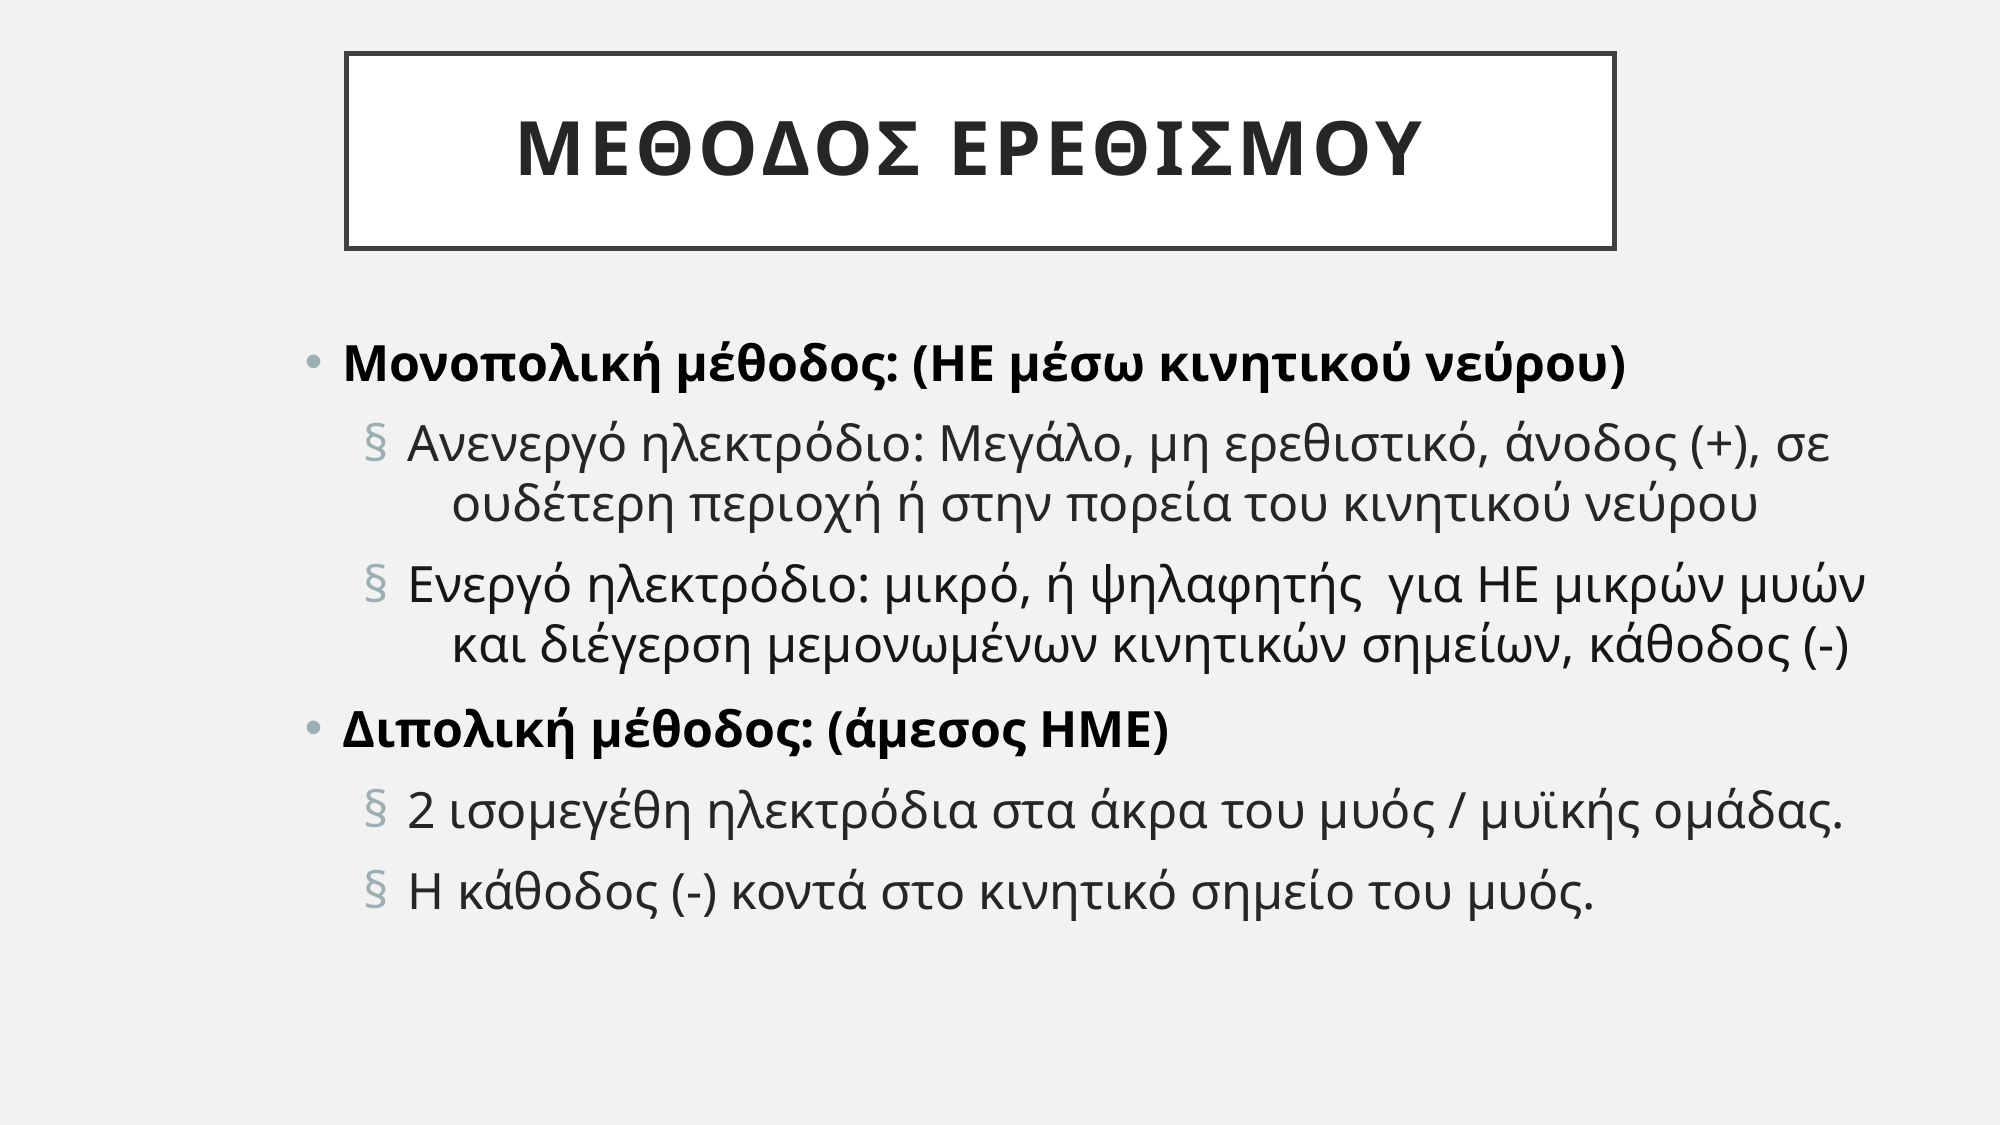

# ΜΕΘΟΔΟΣ ΕΡΕΘΙΣΜΟΥ
Μονοπολική μέθοδος: (ΗΕ μέσω κινητικού νεύρου)
Ανενεργό ηλεκτρόδιο: Μεγάλο, μη ερεθιστικό, άνοδος (+), σε ουδέτερη περιοχή ή στην πορεία του κινητικού νεύρου
Ενεργό ηλεκτρόδιο: μικρό, ή ψηλαφητής για ΗΕ μικρών μυών και διέγερση μεμονωμένων κινητικών σημείων, κάθοδος (-)
Διπολική μέθοδος: (άμεσος ΗΜΕ)
2 ισομεγέθη ηλεκτρόδια στα άκρα του μυός / μυϊκής ομάδας.
Η κάθοδος (-) κοντά στο κινητικό σημείο του μυός.